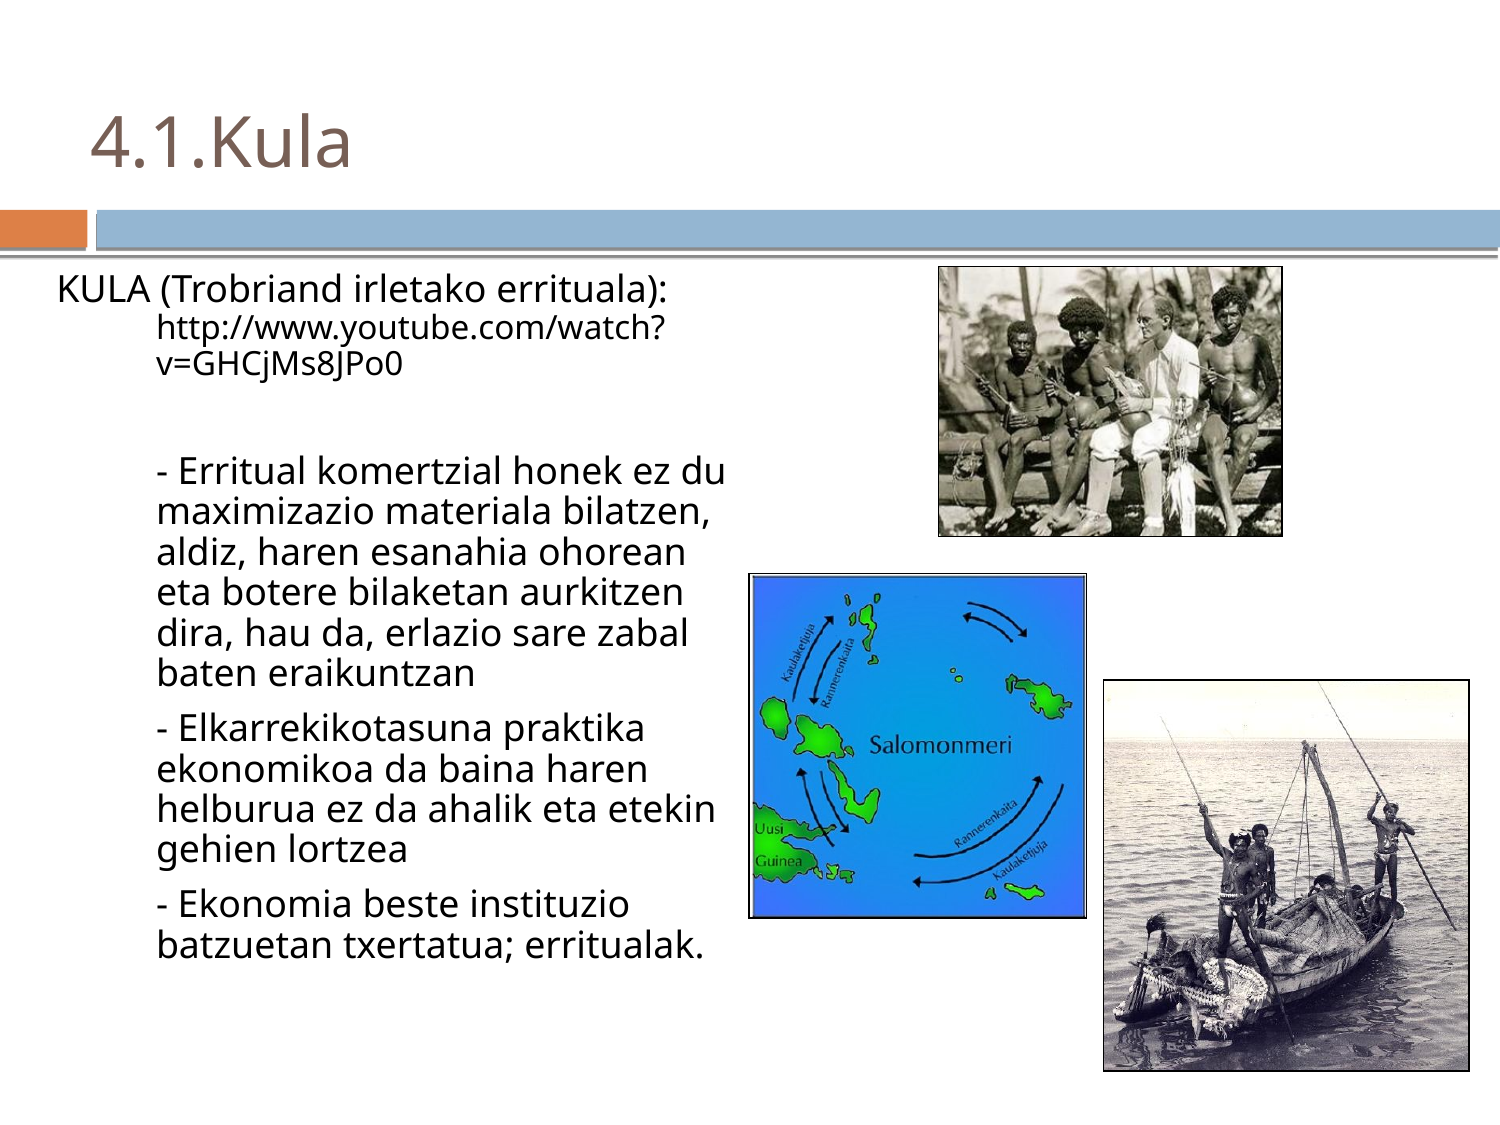

# 4.1.Kula
KULA (Trobriand irletako errituala): http://www.youtube.com/watch?v=GHCjMs8JPo0
	- Erritual komertzial honek ez du maximizazio materiala bilatzen, aldiz, haren esanahia ohorean eta botere bilaketan aurkitzen dira, hau da, erlazio sare zabal baten eraikuntzan
	- Elkarrekikotasuna praktika ekonomikoa da baina haren helburua ez da ahalik eta etekin gehien lortzea
	- Ekonomia beste instituzio batzuetan txertatua; erritualak.